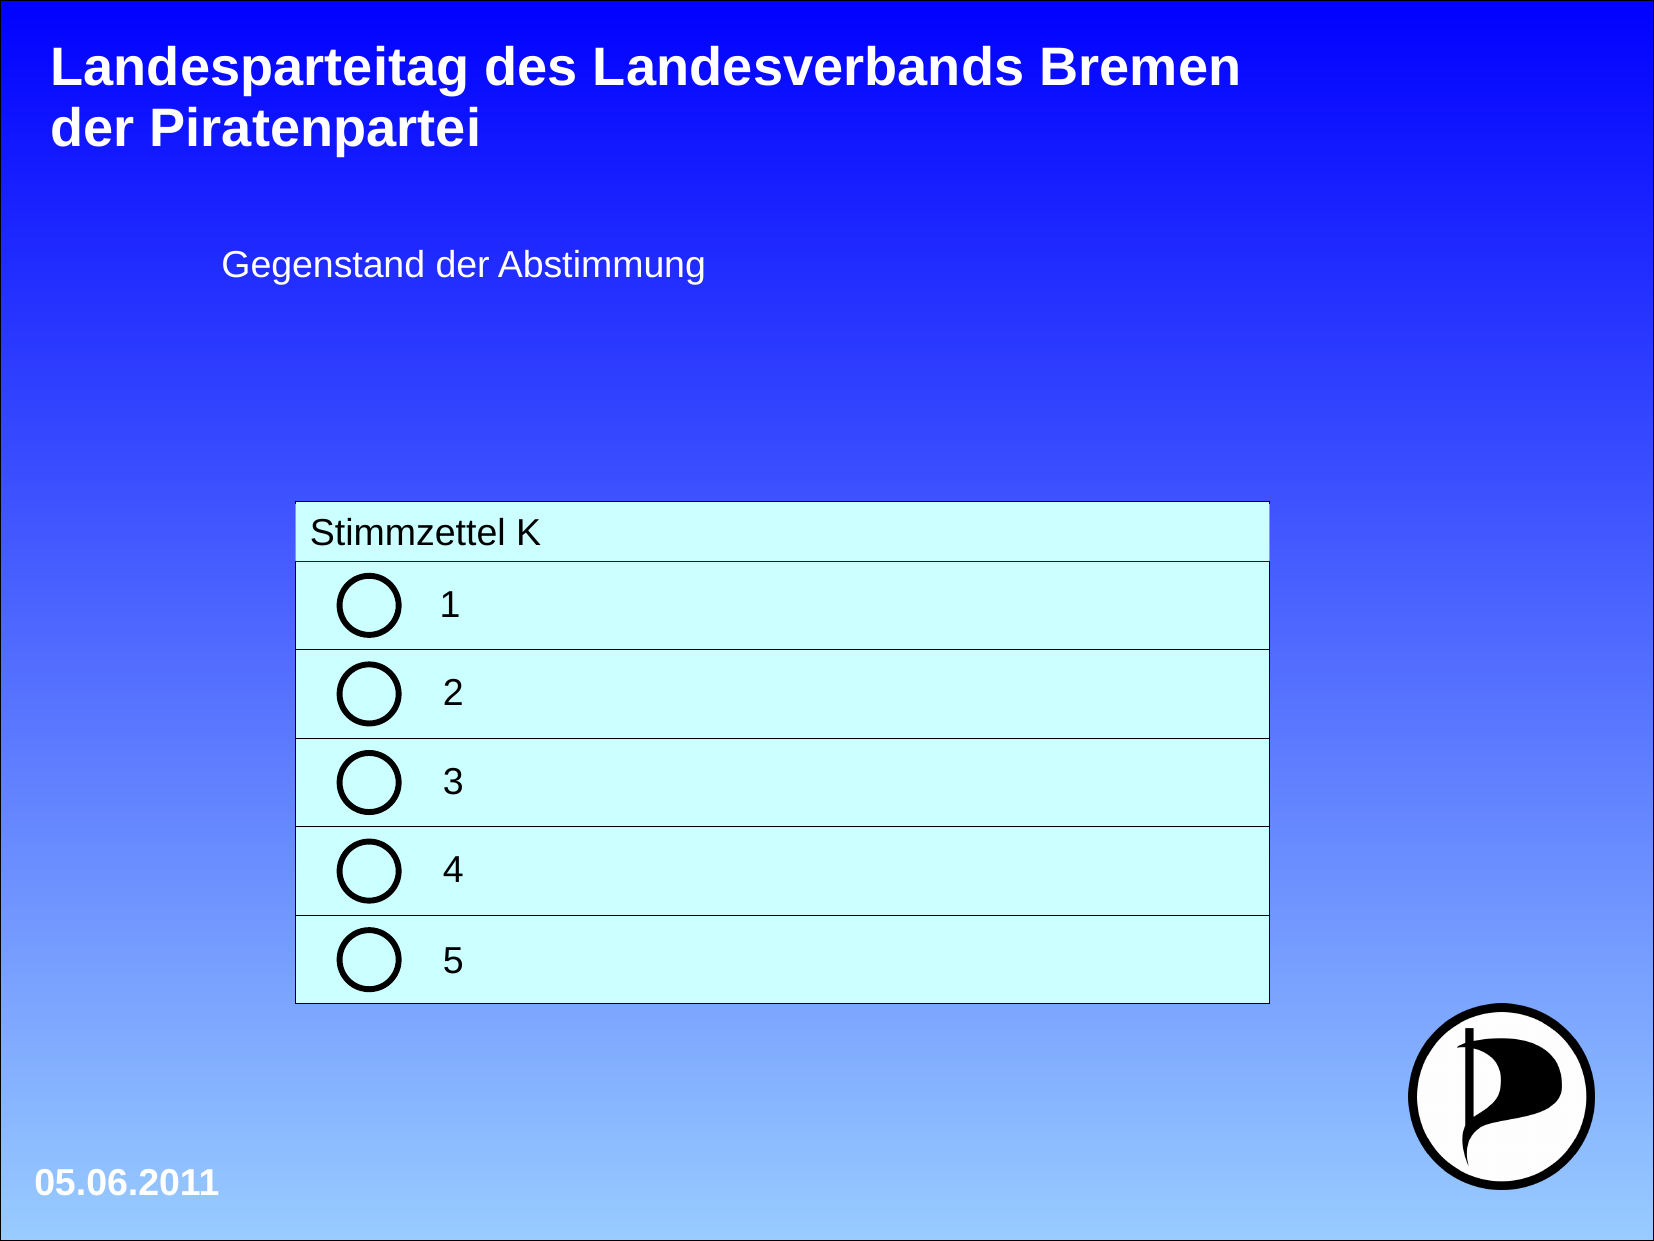

Gegenstand der Abstimmung
Stimmzettel K
1
2
3
4
5